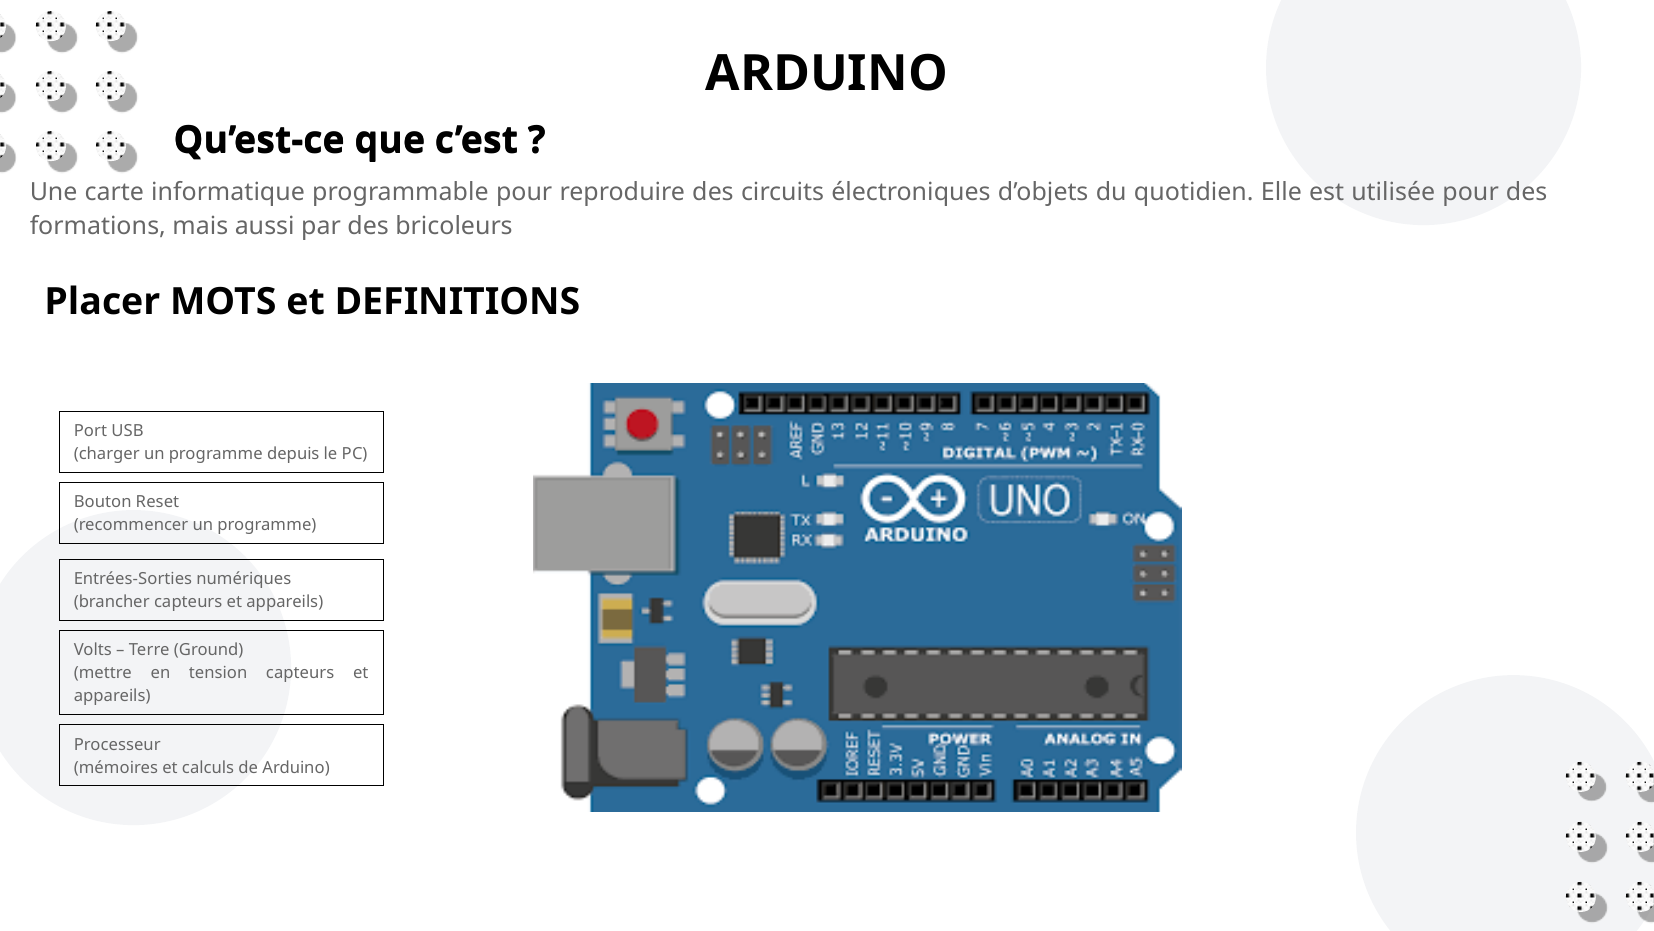

ARDUINO
Qu’est-ce que c’est ?
Qu’est-ce que c’est ?
Une carte informatique programmable pour reproduire des circuits électroniques d’objets du quotidien. Elle est utilisée pour des formations, mais aussi par des bricoleurs
Placer MOTS et DEFINITIONS
Port USB
(charger un programme depuis le PC)
Bouton Reset
(recommencer un programme)
Entrées-Sorties numériques
(brancher capteurs et appareils)
Volts – Terre (Ground)
(mettre en tension capteurs et appareils)
Processeur
(mémoires et calculs de Arduino)